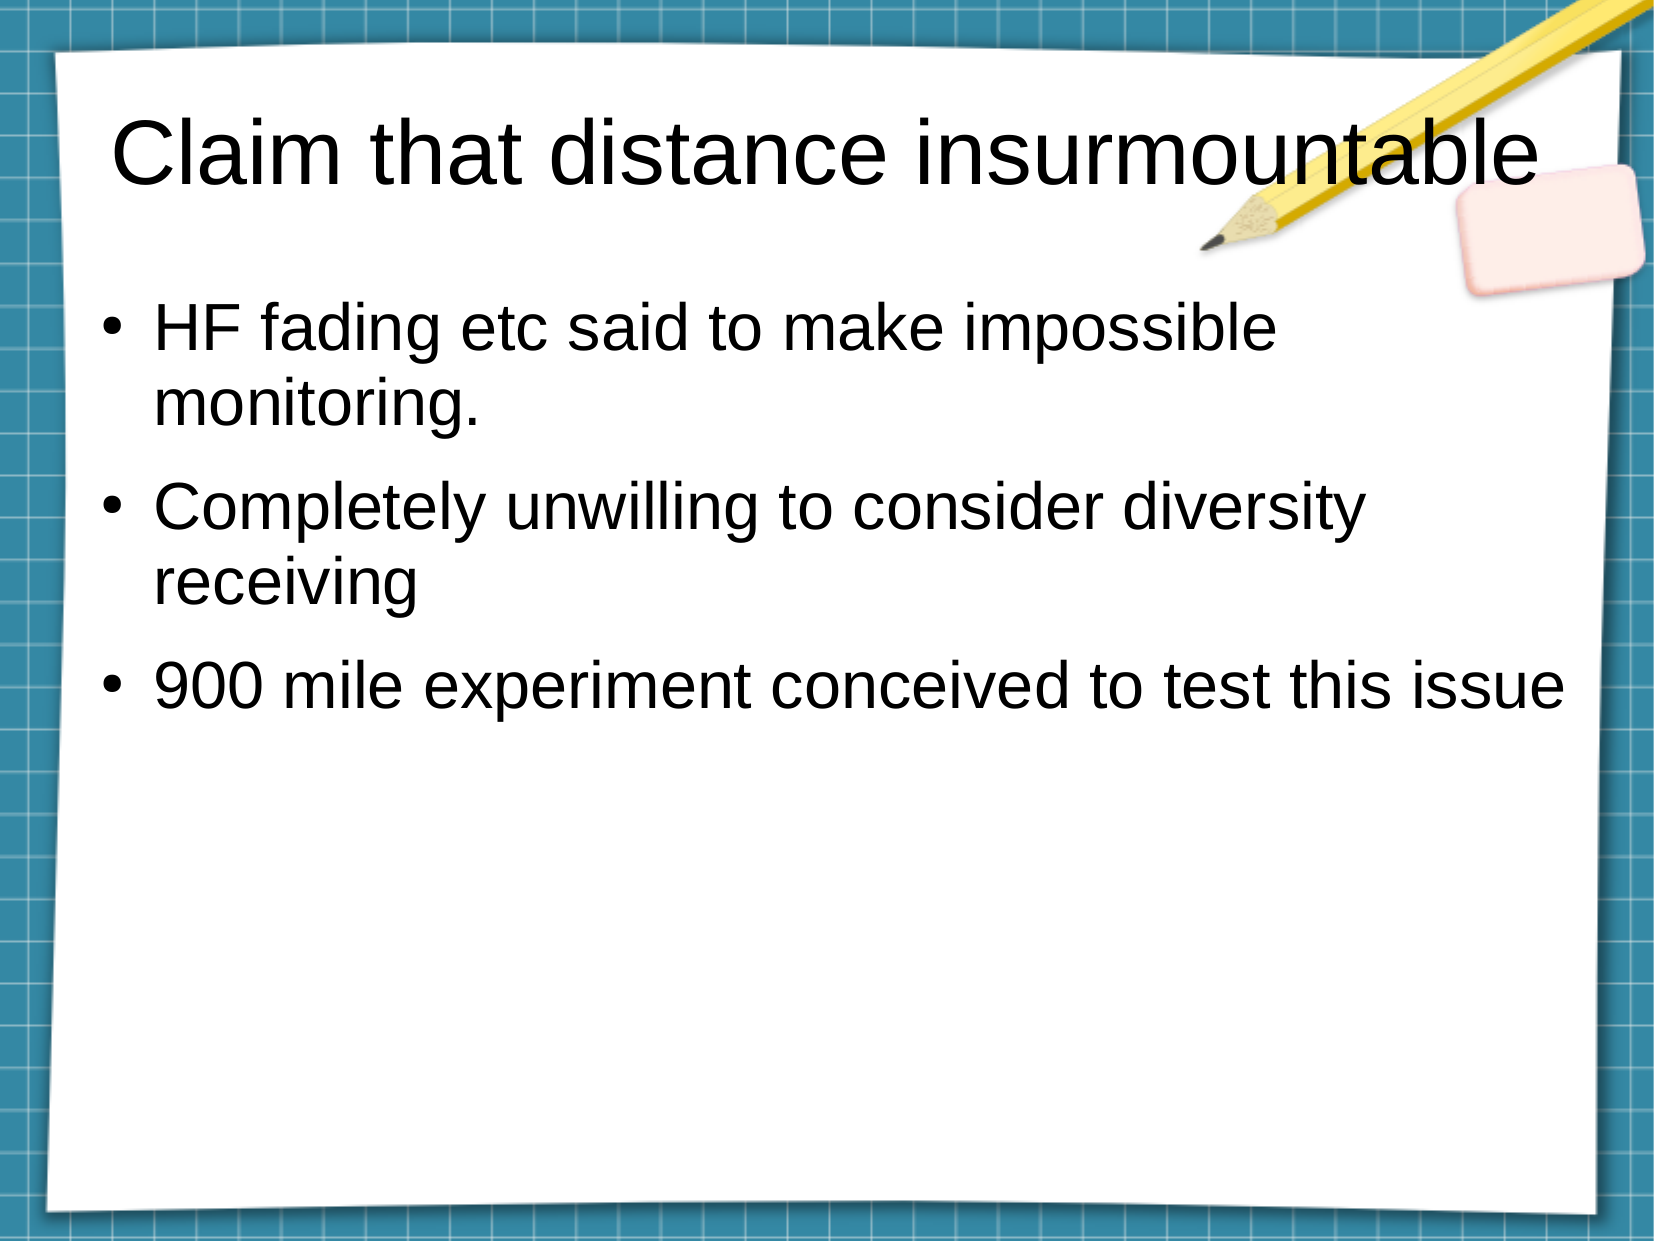

# Claim that distance insurmountable
HF fading etc said to make impossible monitoring.
Completely unwilling to consider diversity receiving
900 mile experiment conceived to test this issue